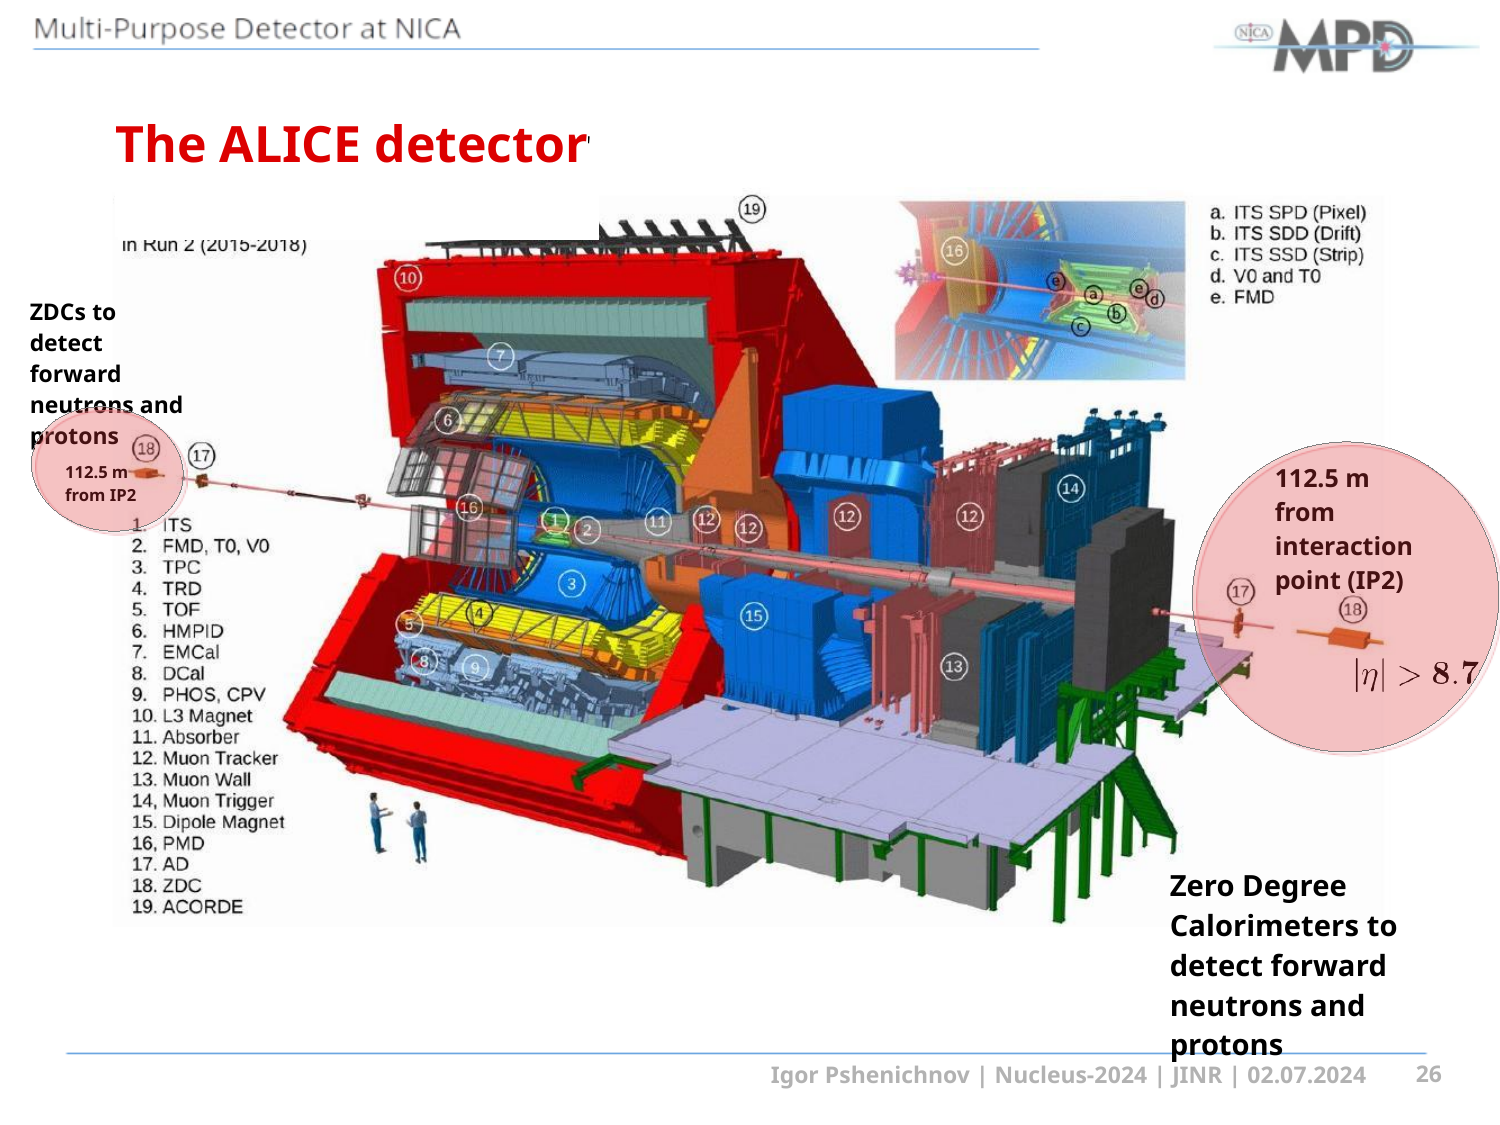

# The ALICE detector
ZDCs to detect forward neutrons and protons
112.5 m
from interaction point (IP2)
112.5 m
from IP2
Zero Degree Calorimeters to detect forward neutrons and protons
 Igor Pshenichnov | Nucleus-2024 | JINR | 02.07.2024